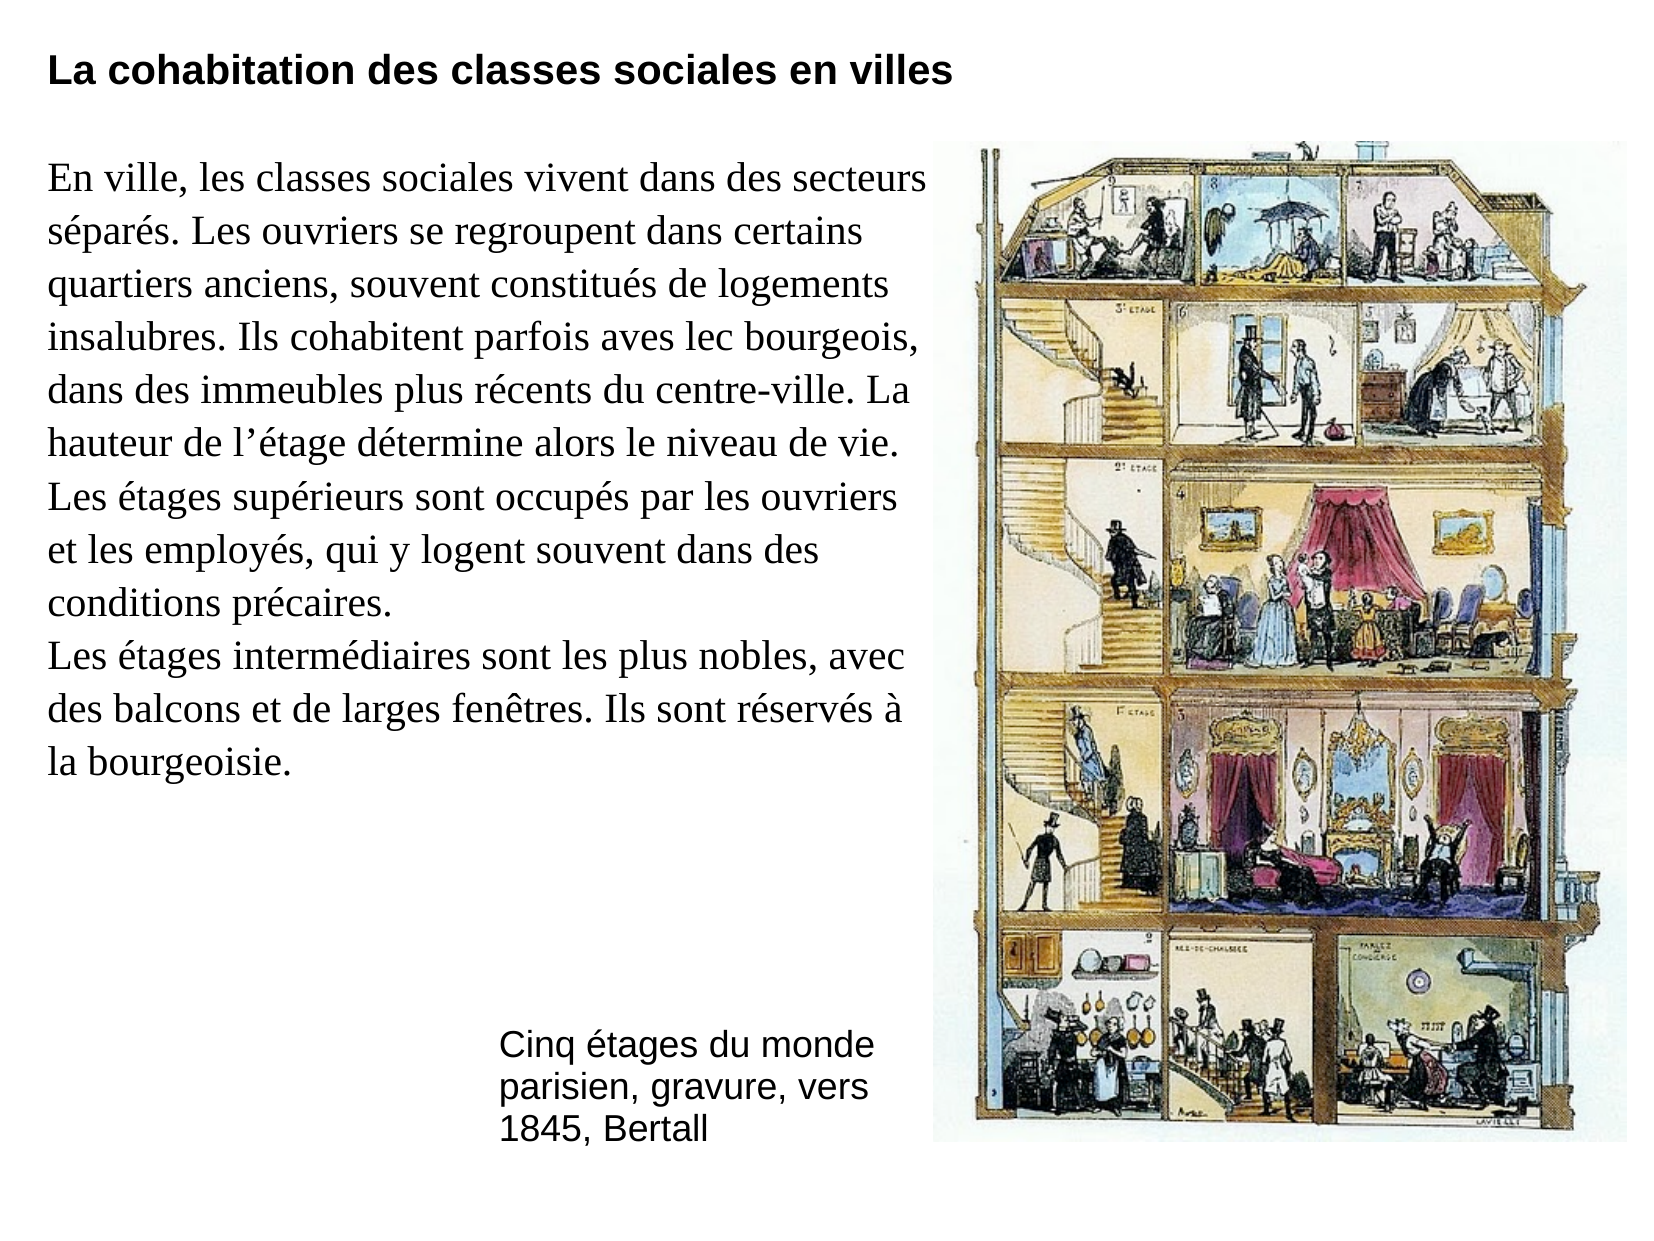

# La cohabitation des classes sociales en villes
En ville, les classes sociales vivent dans des secteurs
séparés. Les ouvriers se regroupent dans certains
quartiers anciens, souvent constitués de logements
insalubres. Ils cohabitent parfois aves lec bourgeois,
dans des immeubles plus récents du centre-ville. La
hauteur de l’étage détermine alors le niveau de vie.
Les étages supérieurs sont occupés par les ouvriers
et les employés, qui y logent souvent dans des
conditions précaires.
Les étages intermédiaires sont les plus nobles, avec
des balcons et de larges fenêtres. Ils sont réservés à
la bourgeoisie.
Cinq étages du monde parisien, gravure, vers 1845, Bertall